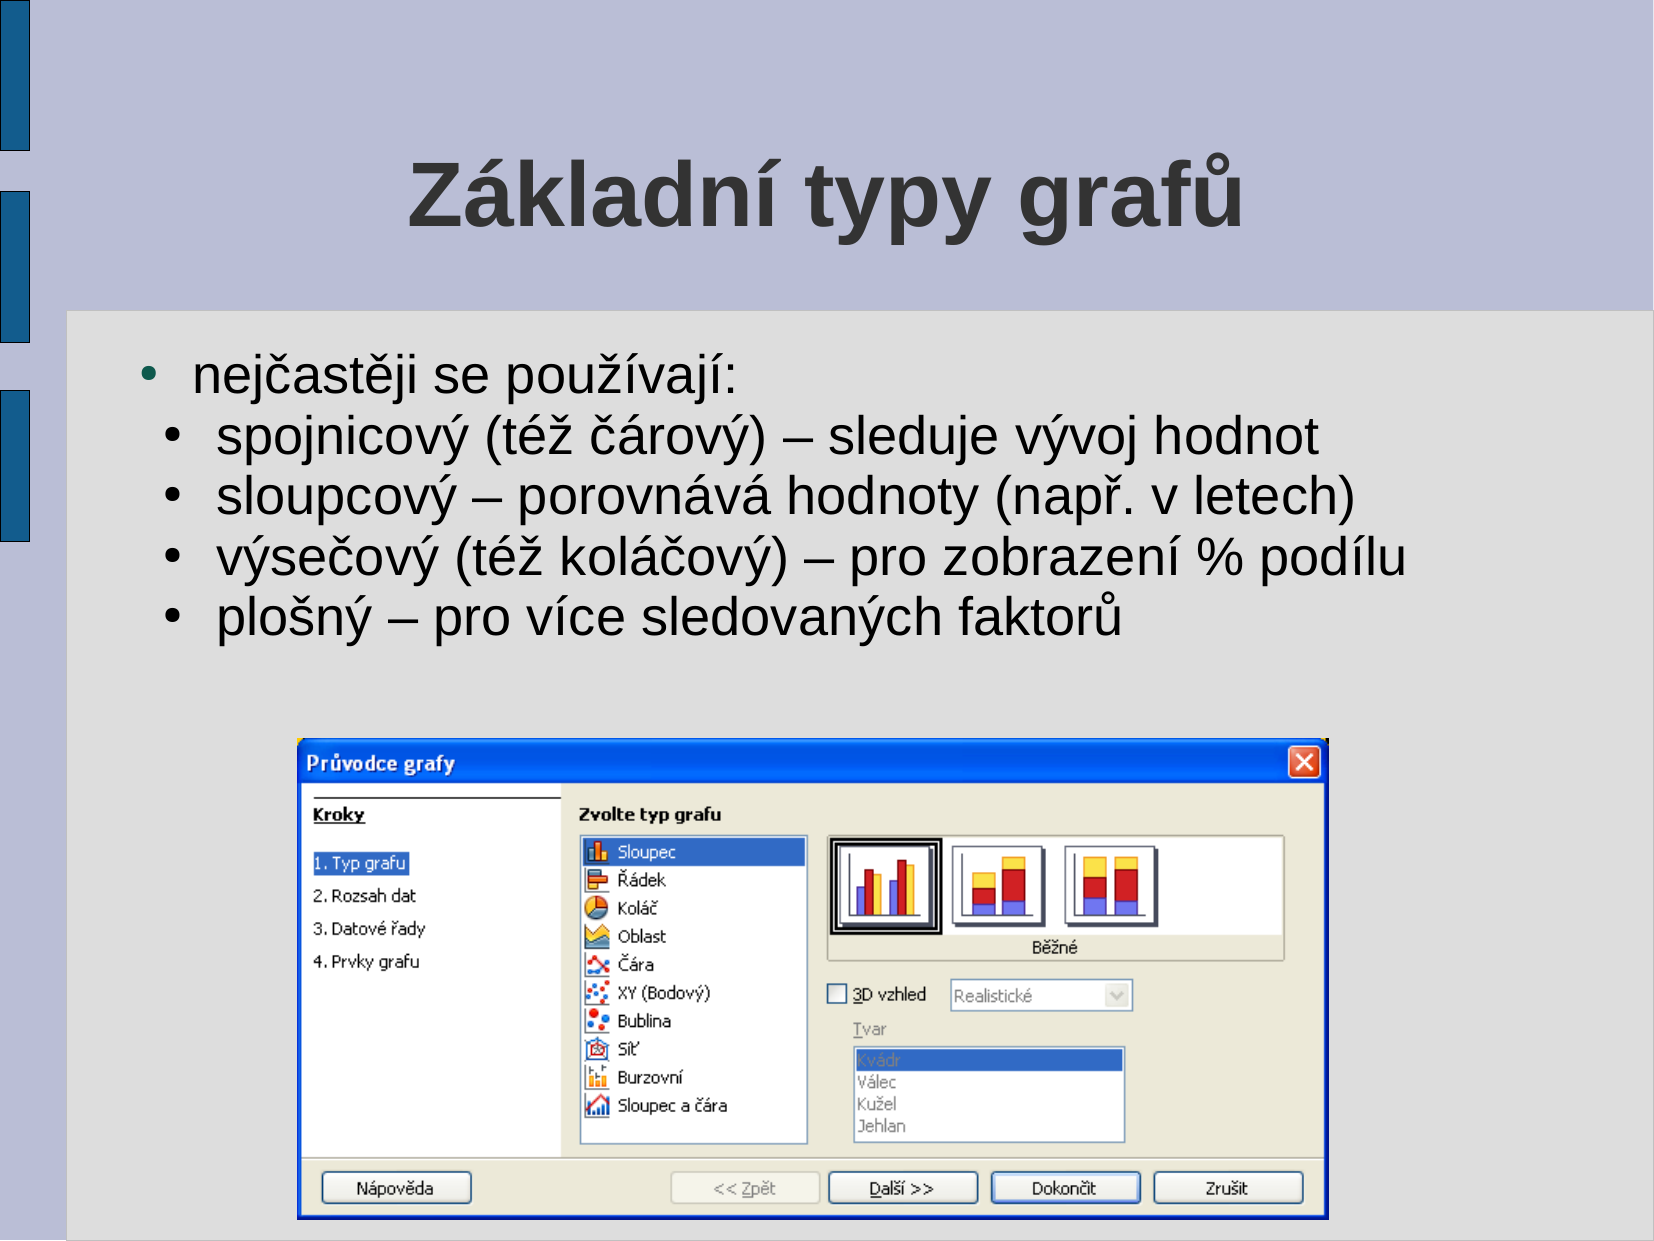

# Základní typy grafů
nejčastěji se používají:
spojnicový (též čárový) – sleduje vývoj hodnot
sloupcový – porovnává hodnoty (např. v letech)
výsečový (též koláčový) – pro zobrazení % podílu
plošný – pro více sledovaných faktorů